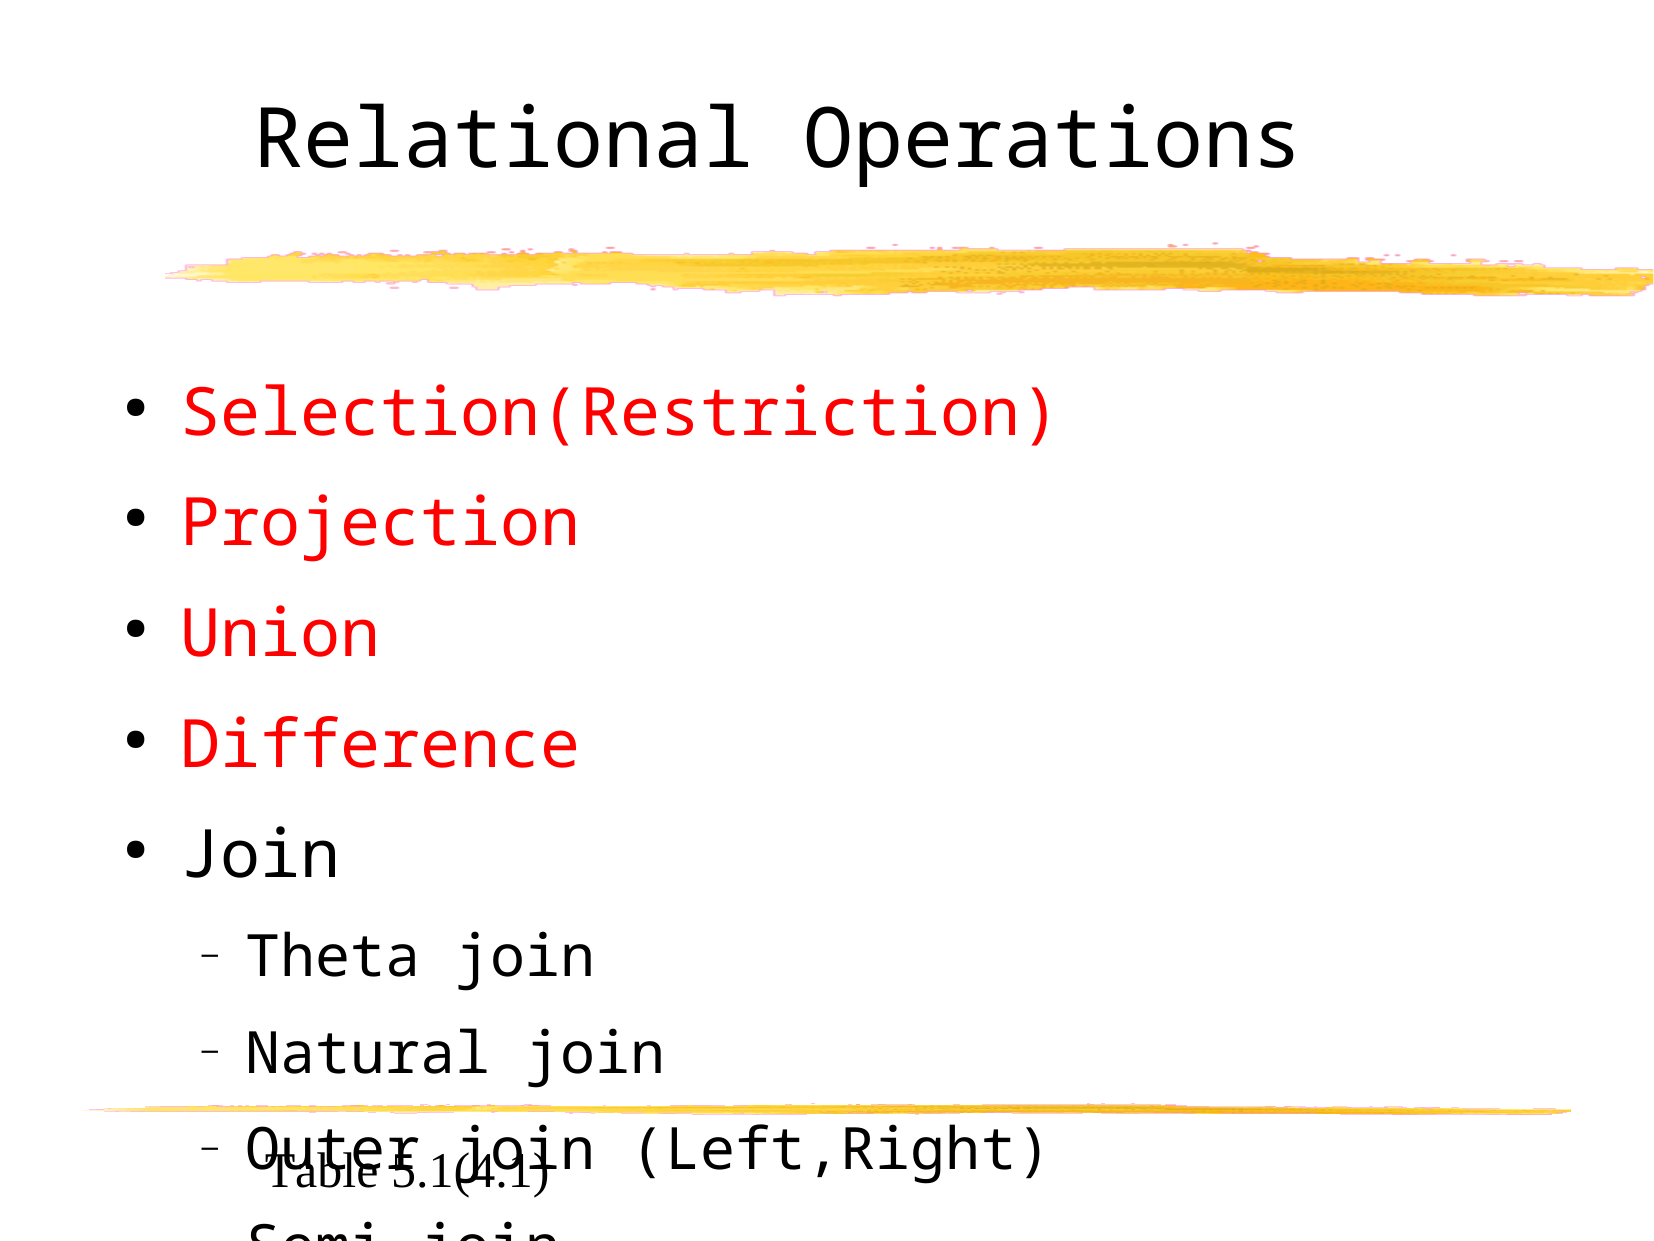

# Relational Operations
Selection(Restriction)
Projection
Union
Difference
Join
Theta join
Natural join
Outer join (Left,Right)
Semi join
Table 5.1(4.1)